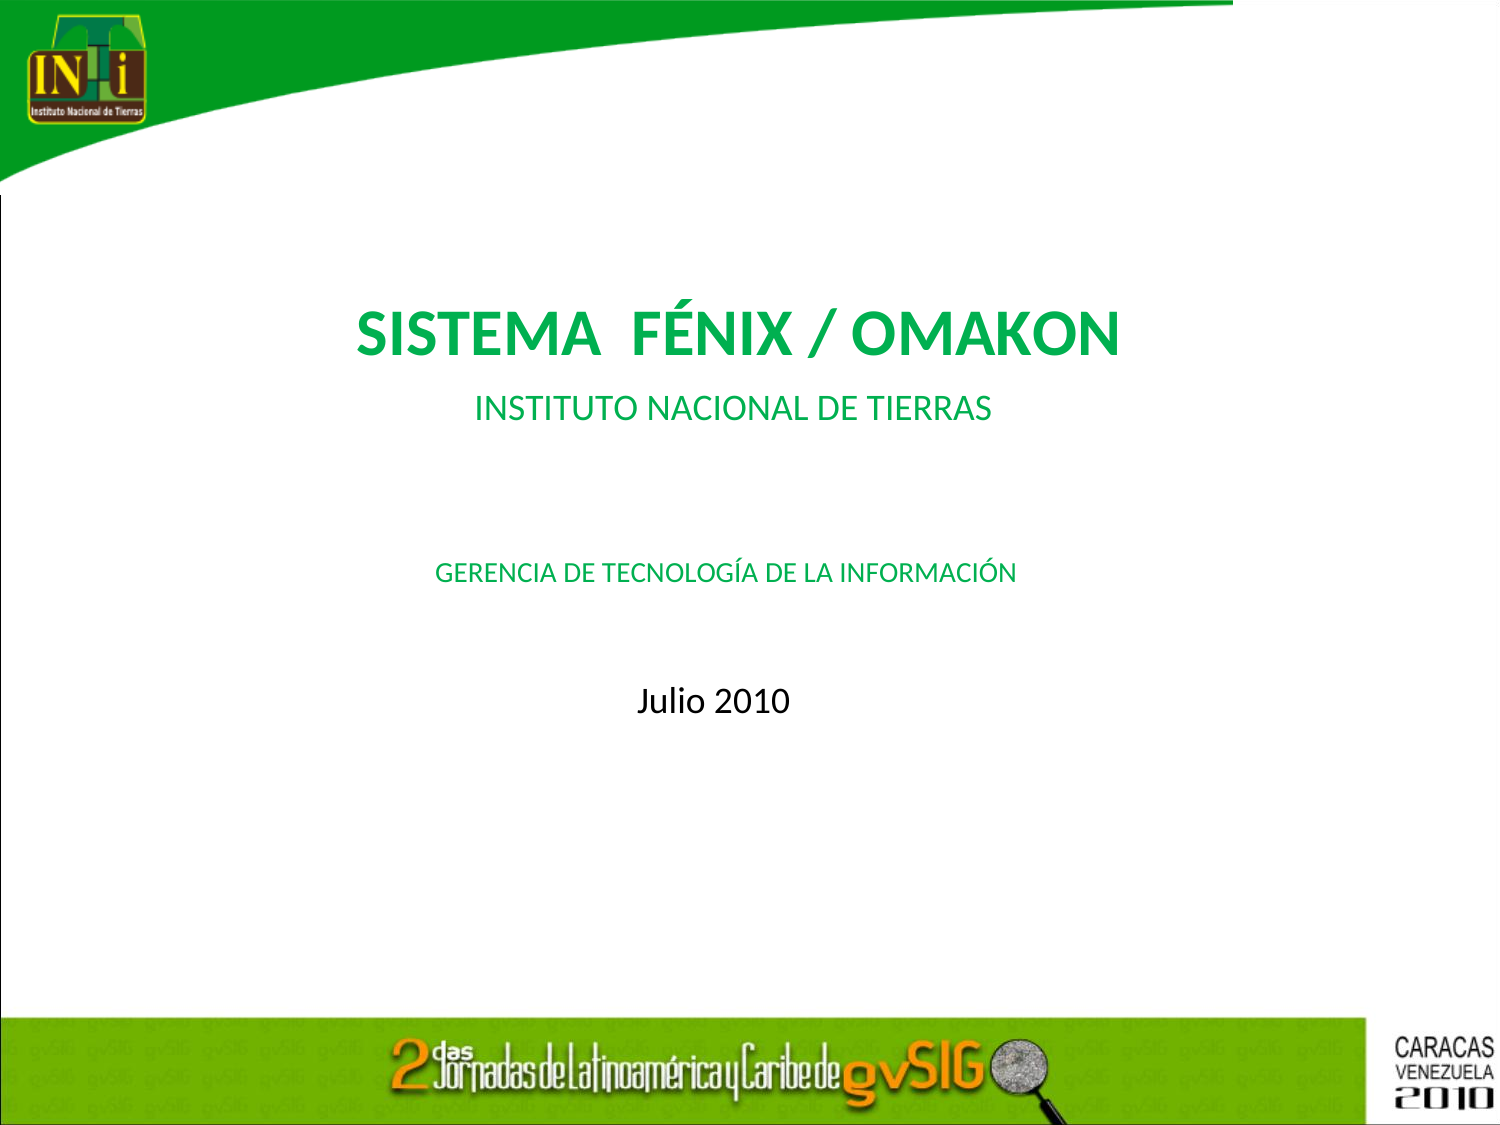

SISTEMA FÉNIX / OMAKON
INSTITUTO NACIONAL DE TIERRAS
GERENCIA DE TECNOLOGÍA DE LA INFORMACIÓN
Julio 2010